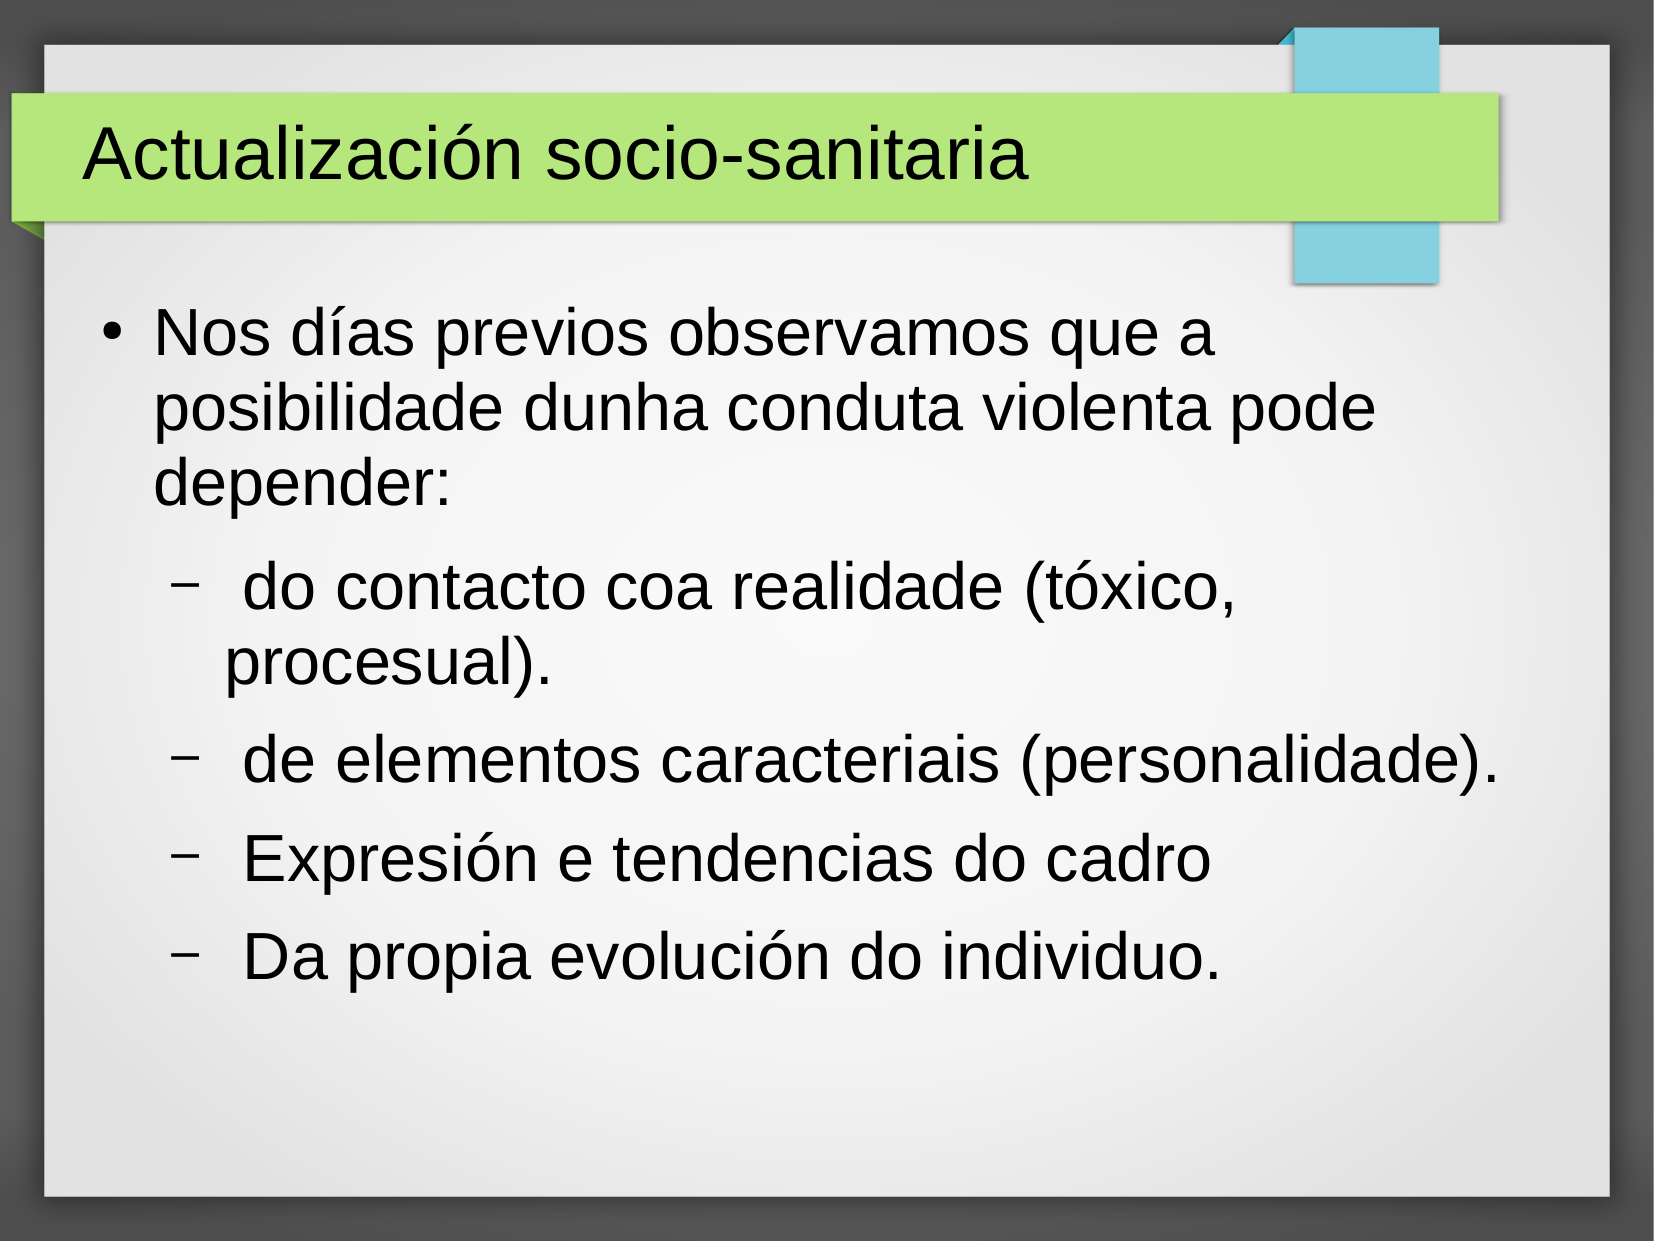

# Actualización socio-sanitaria
Nos días previos observamos que a posibilidade dunha conduta violenta pode depender:
 do contacto coa realidade (tóxico, procesual).
 de elementos caracteriais (personalidade).
 Expresión e tendencias do cadro
 Da propia evolución do individuo.